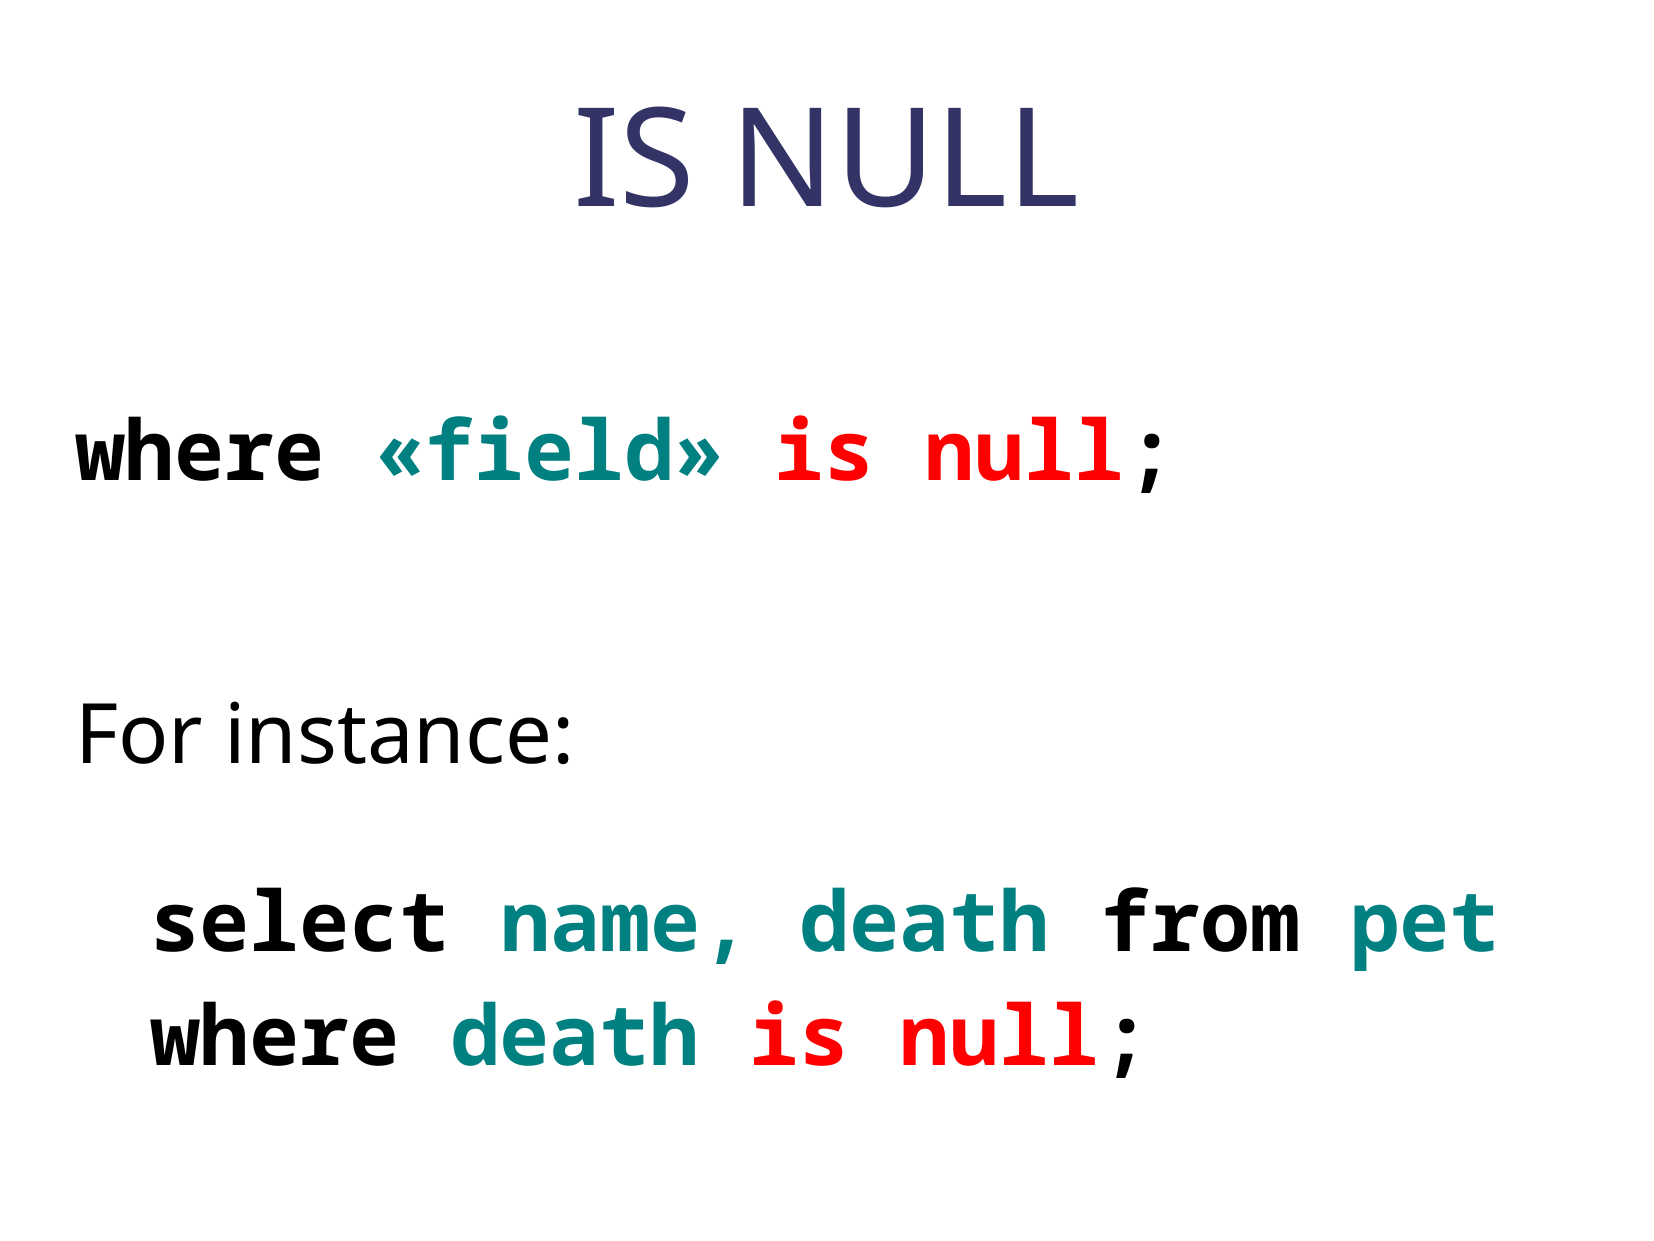

# IS NULL
where «field» is null;
For instance:
select name, death from pet
where death is null;